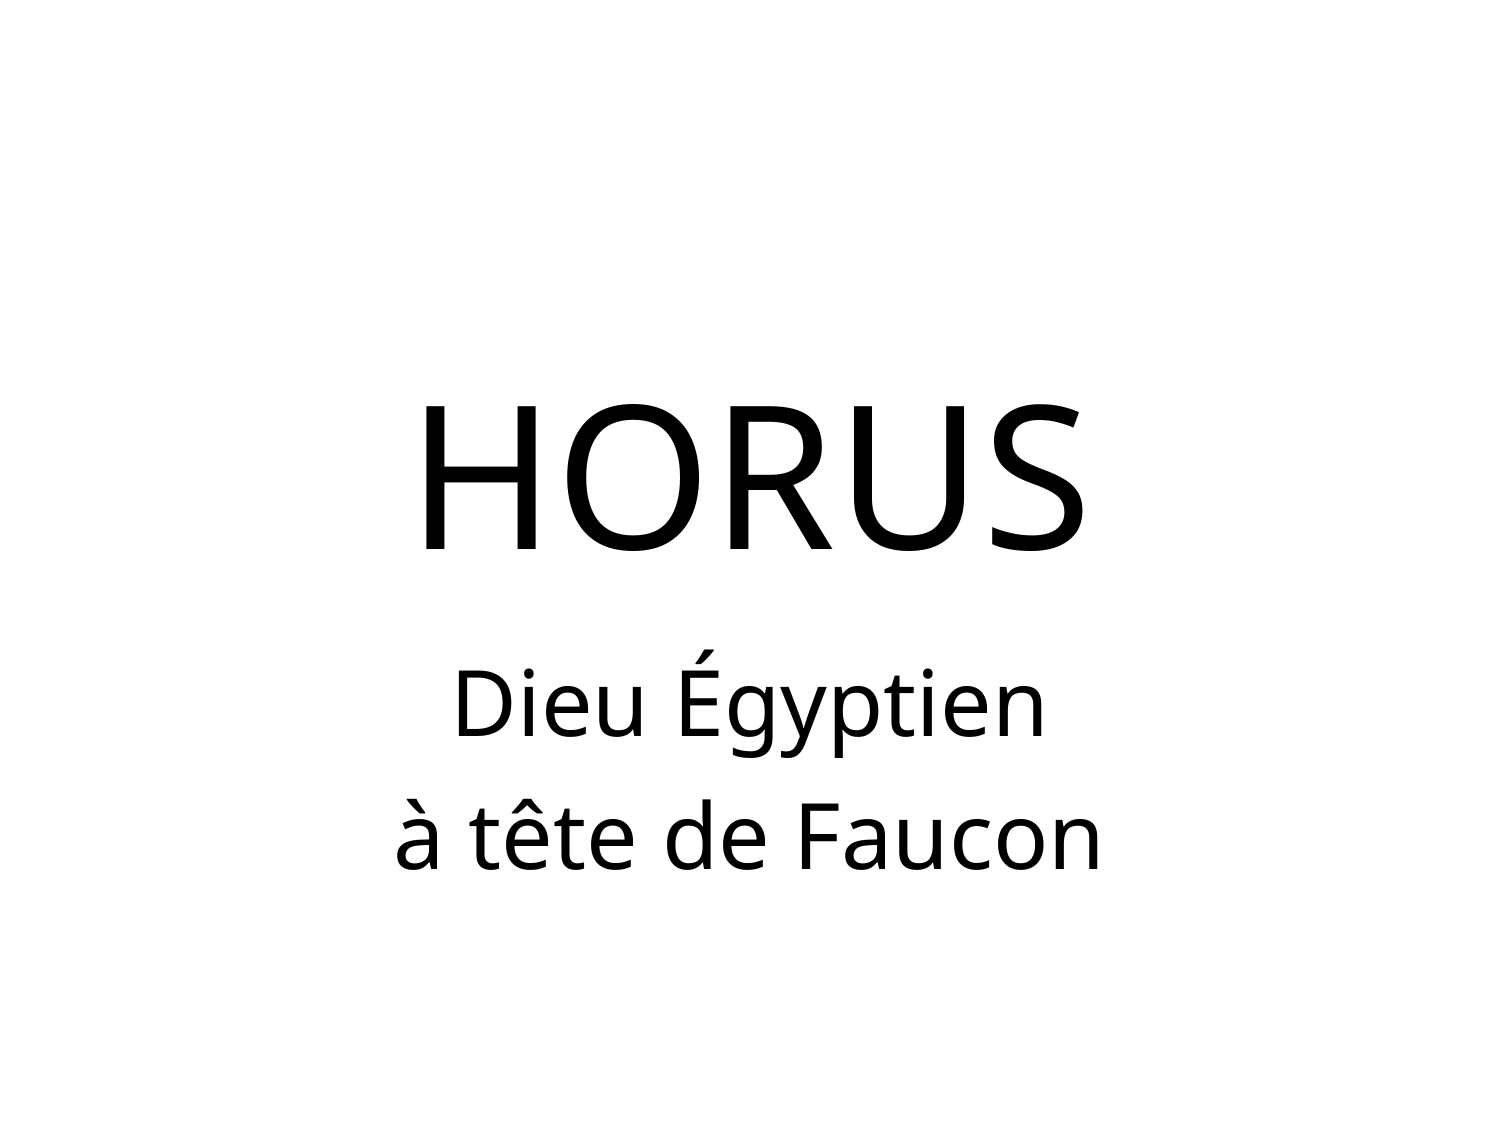

# HORUS
Dieu Égyptien
à tête de Faucon